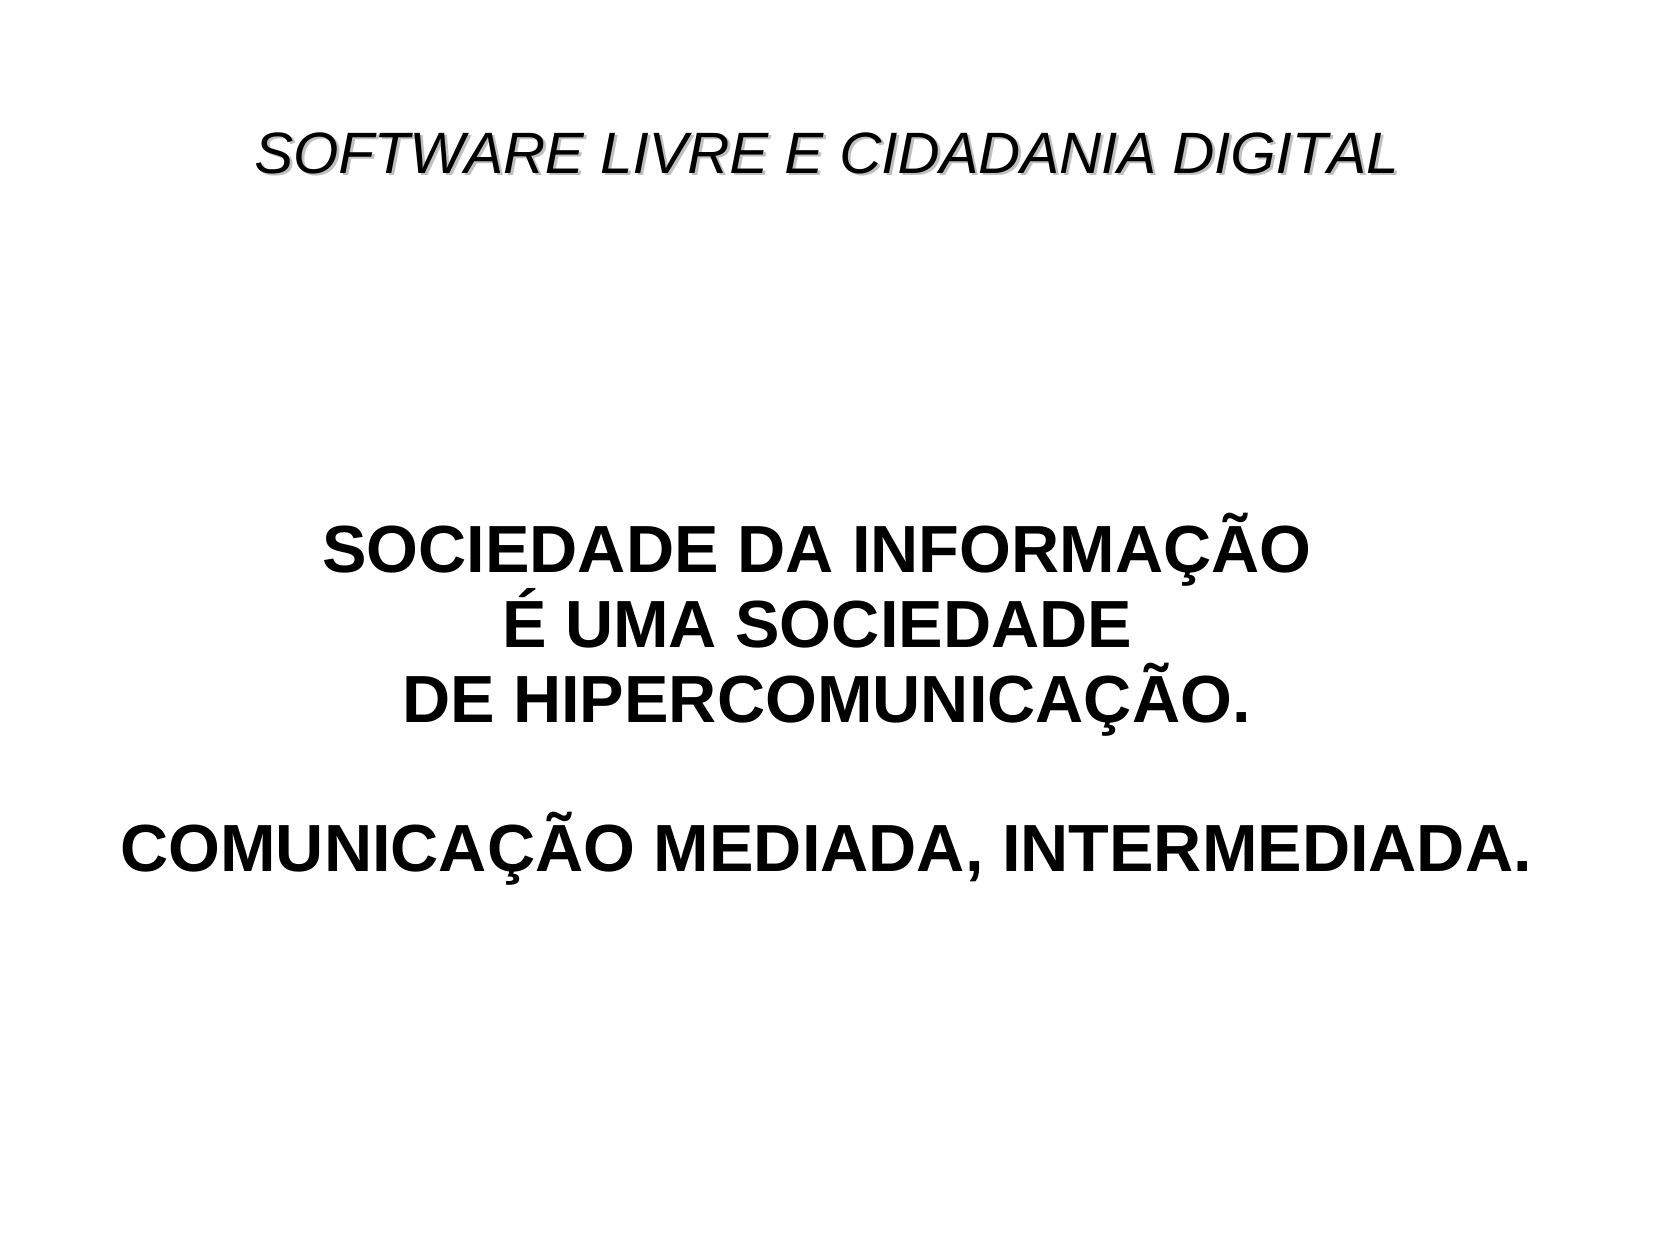

# SOFTWARE LIVRE E CIDADANIA DIGITAL
SOCIEDADE DA INFORMAÇÃO
É UMA SOCIEDADE
DE HIPERCOMUNICAÇÃO.
COMUNICAÇÃO MEDIADA, INTERMEDIADA.